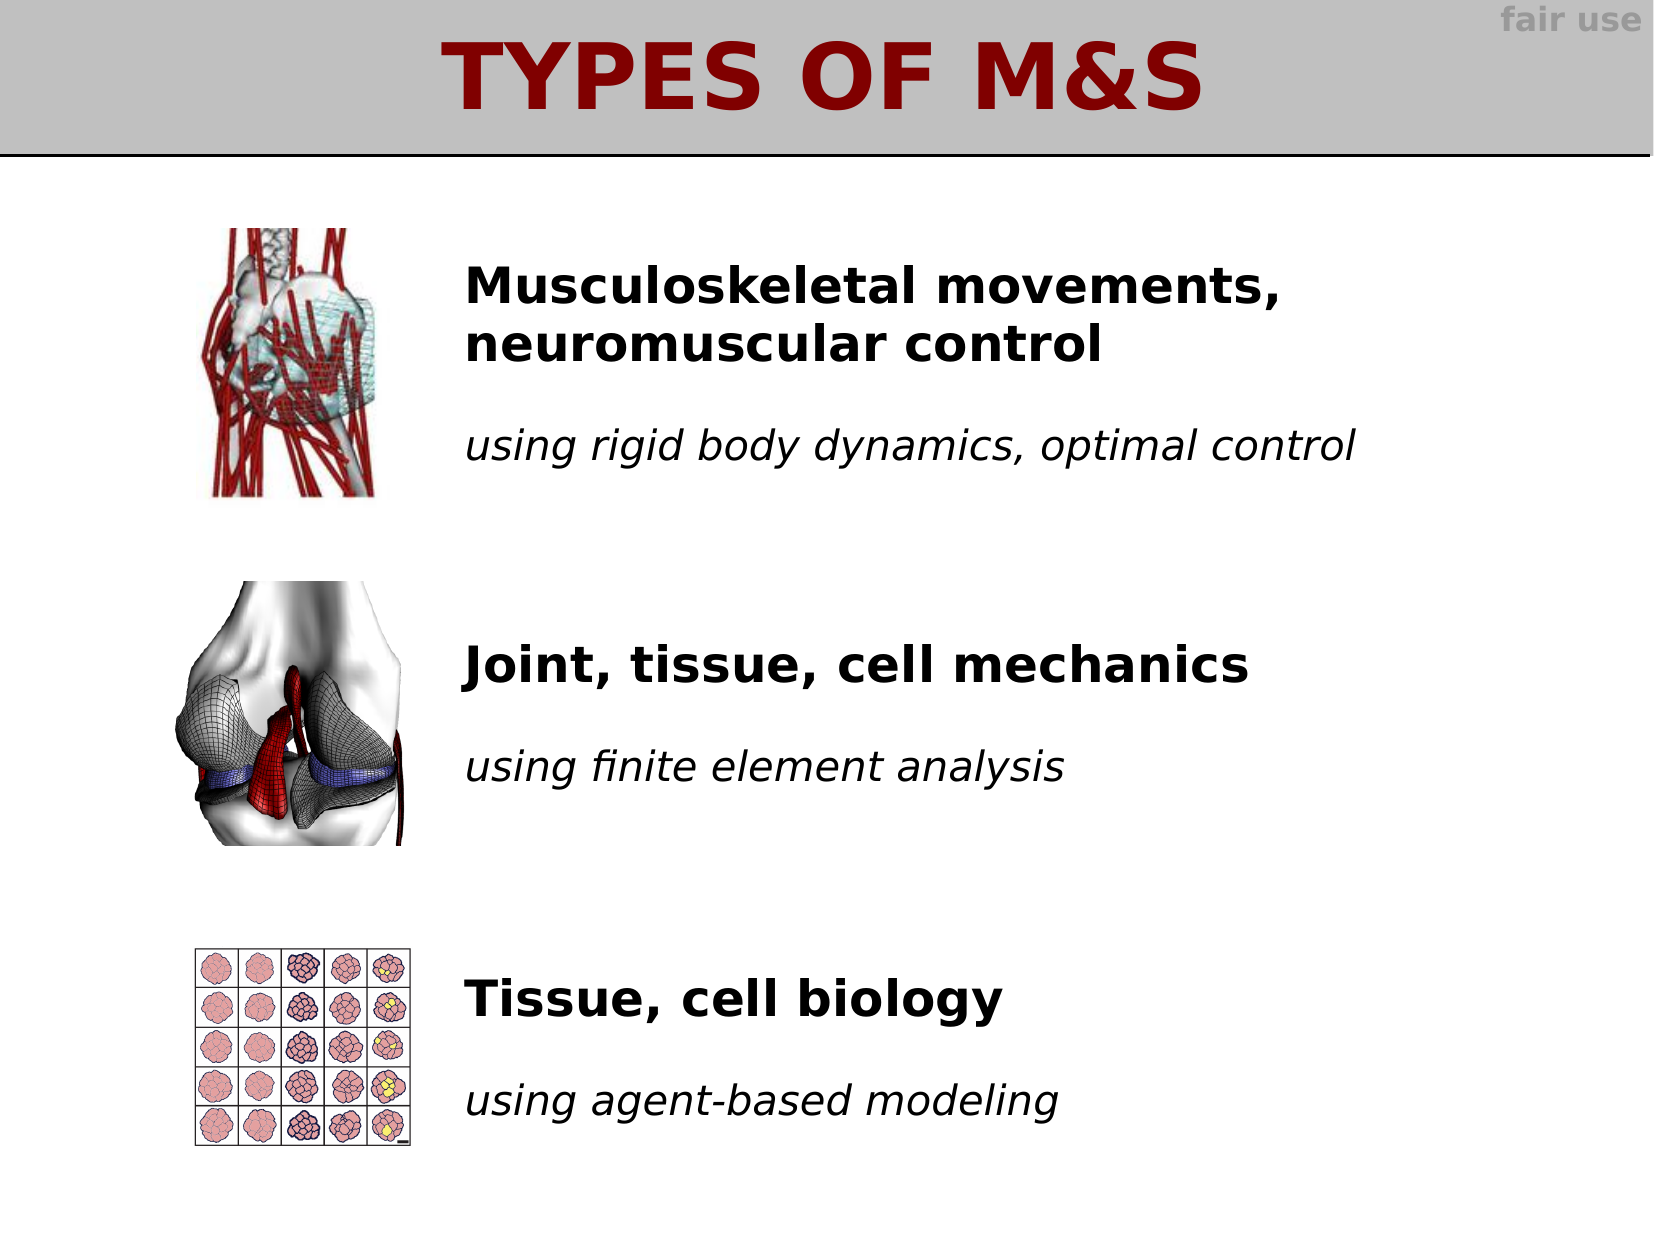

fair use
TYPES OF M&S
Musculoskeletal movements, neuromuscular control
using rigid body dynamics, optimal control
Joint, tissue, cell mechanics
using finite element analysis
Tissue, cell biology
using agent-based modeling